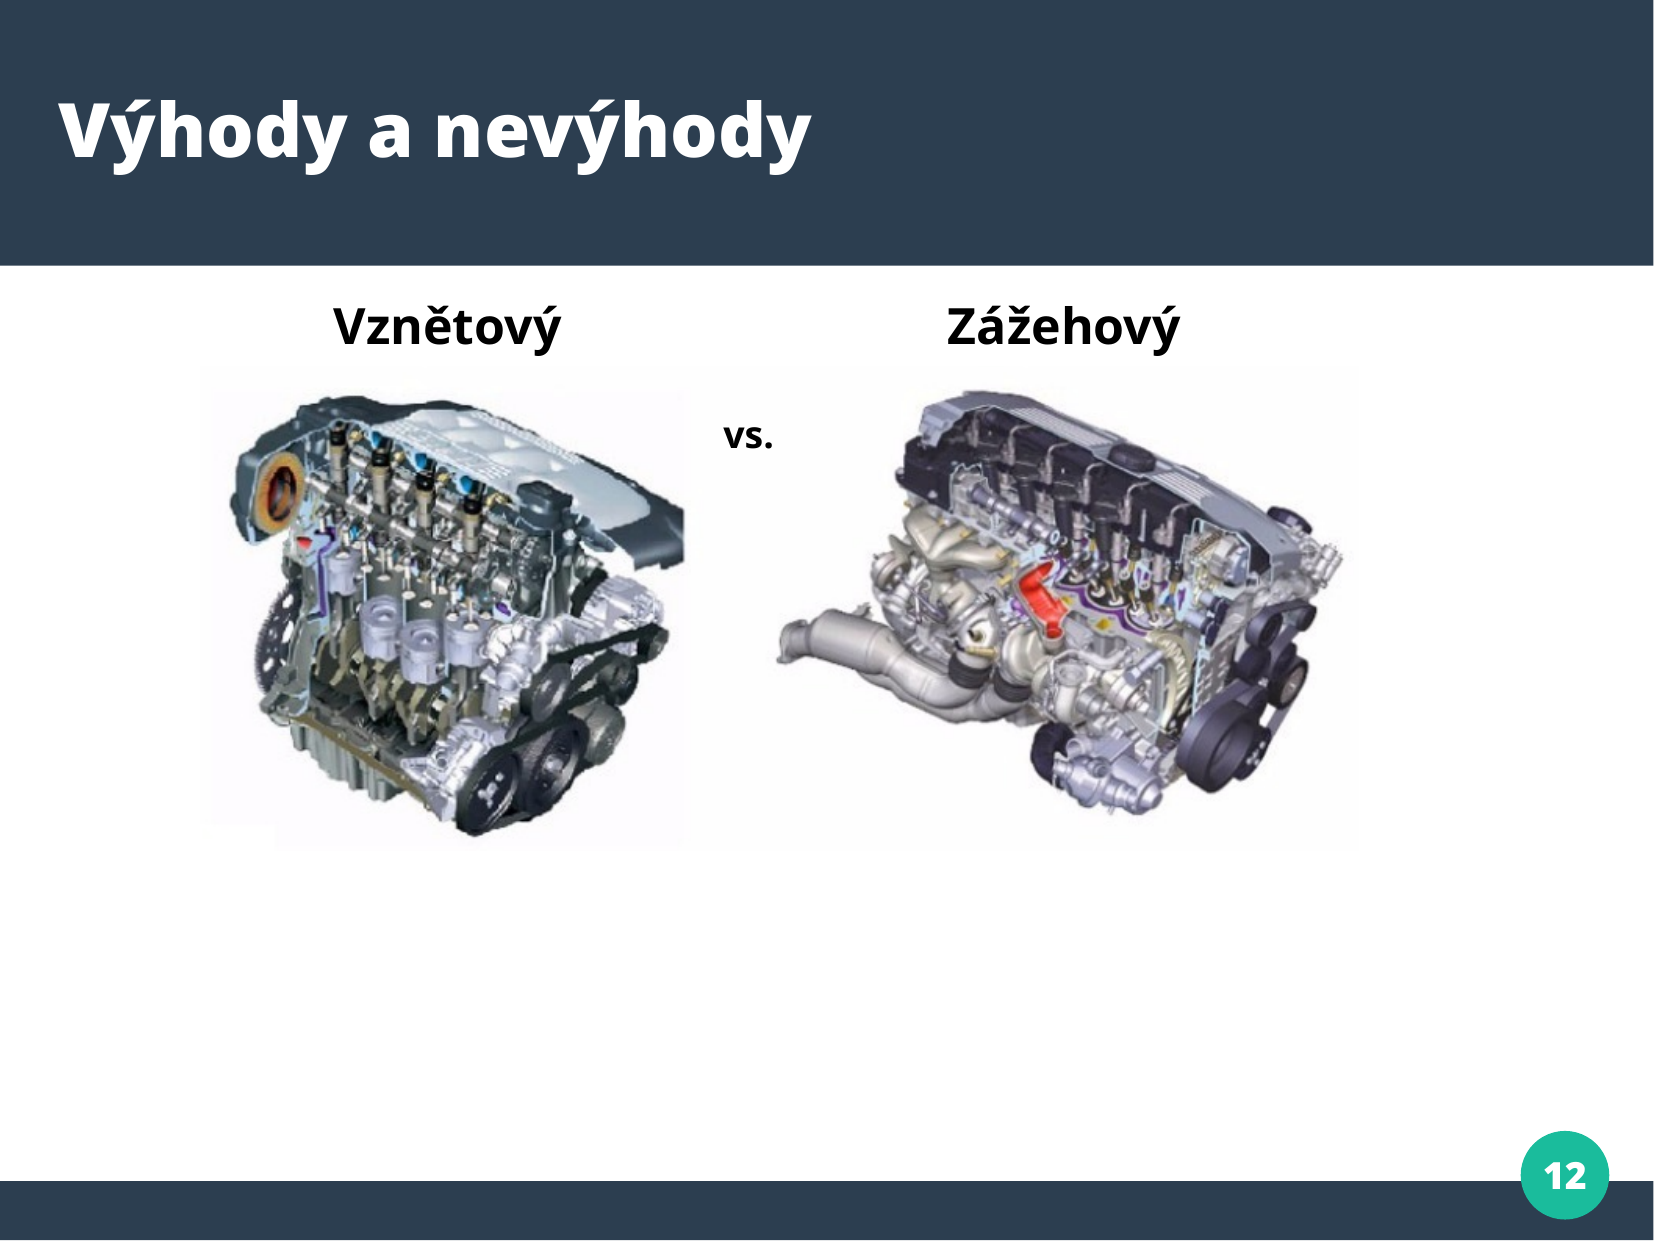

# Výhody a nevýhody
Vznětový
Zážehový
vs.
12